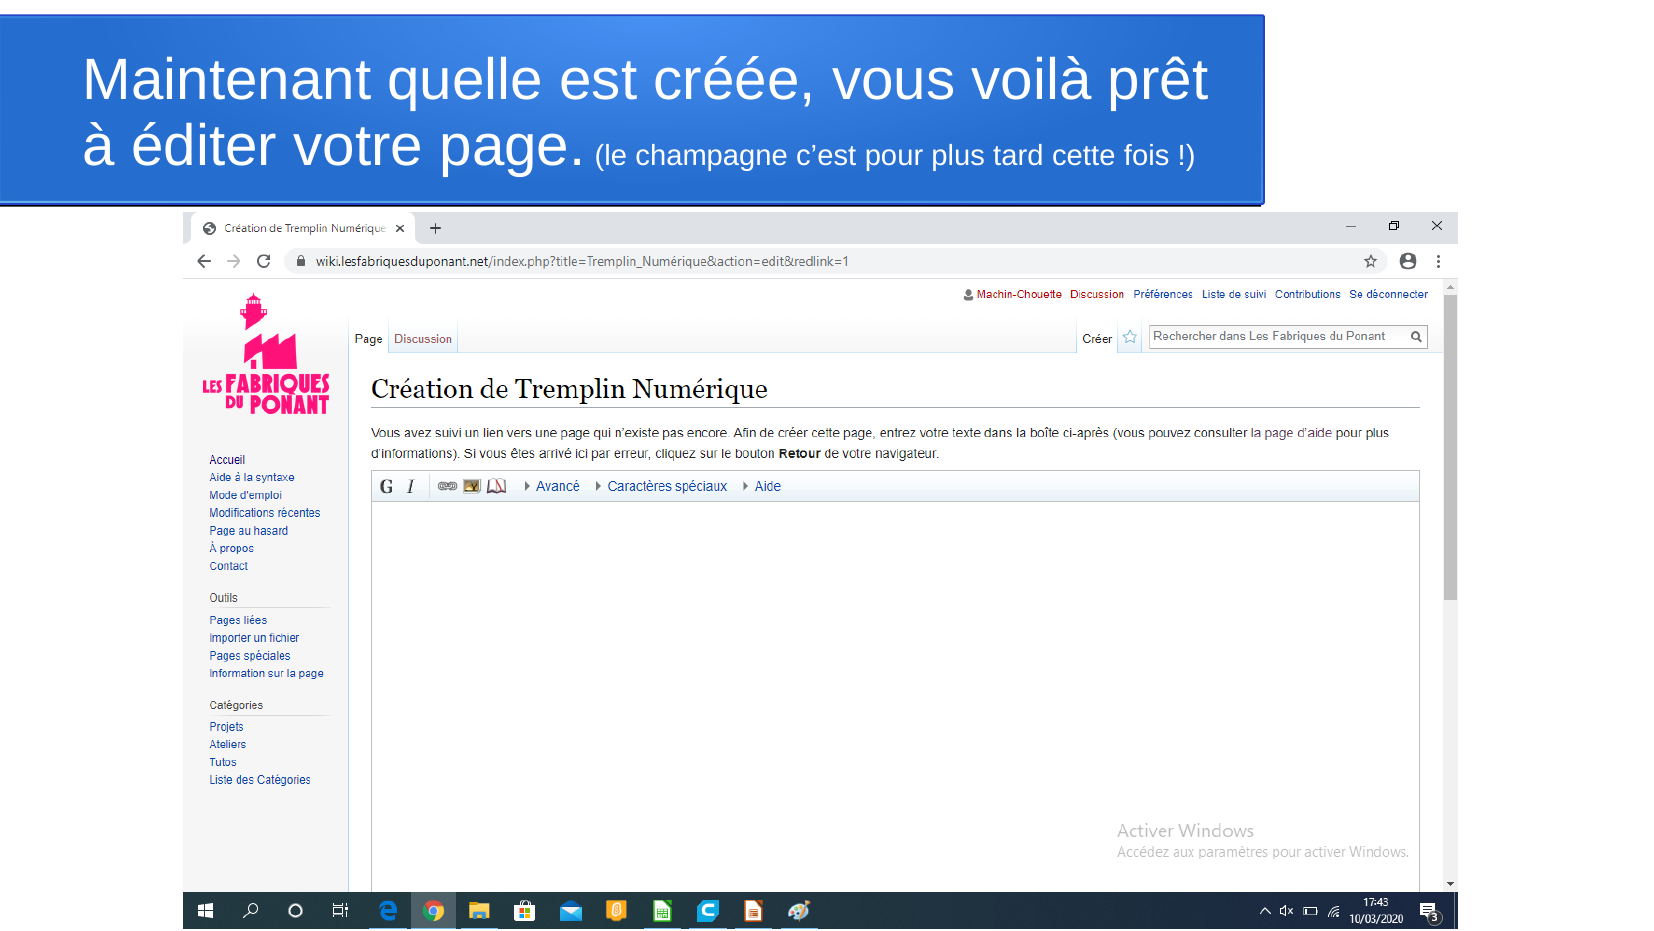

# Maintenant quelle est créée, vous voilà prêt à éditer votre page. (le champagne c’est pour plus tard cette fois !)